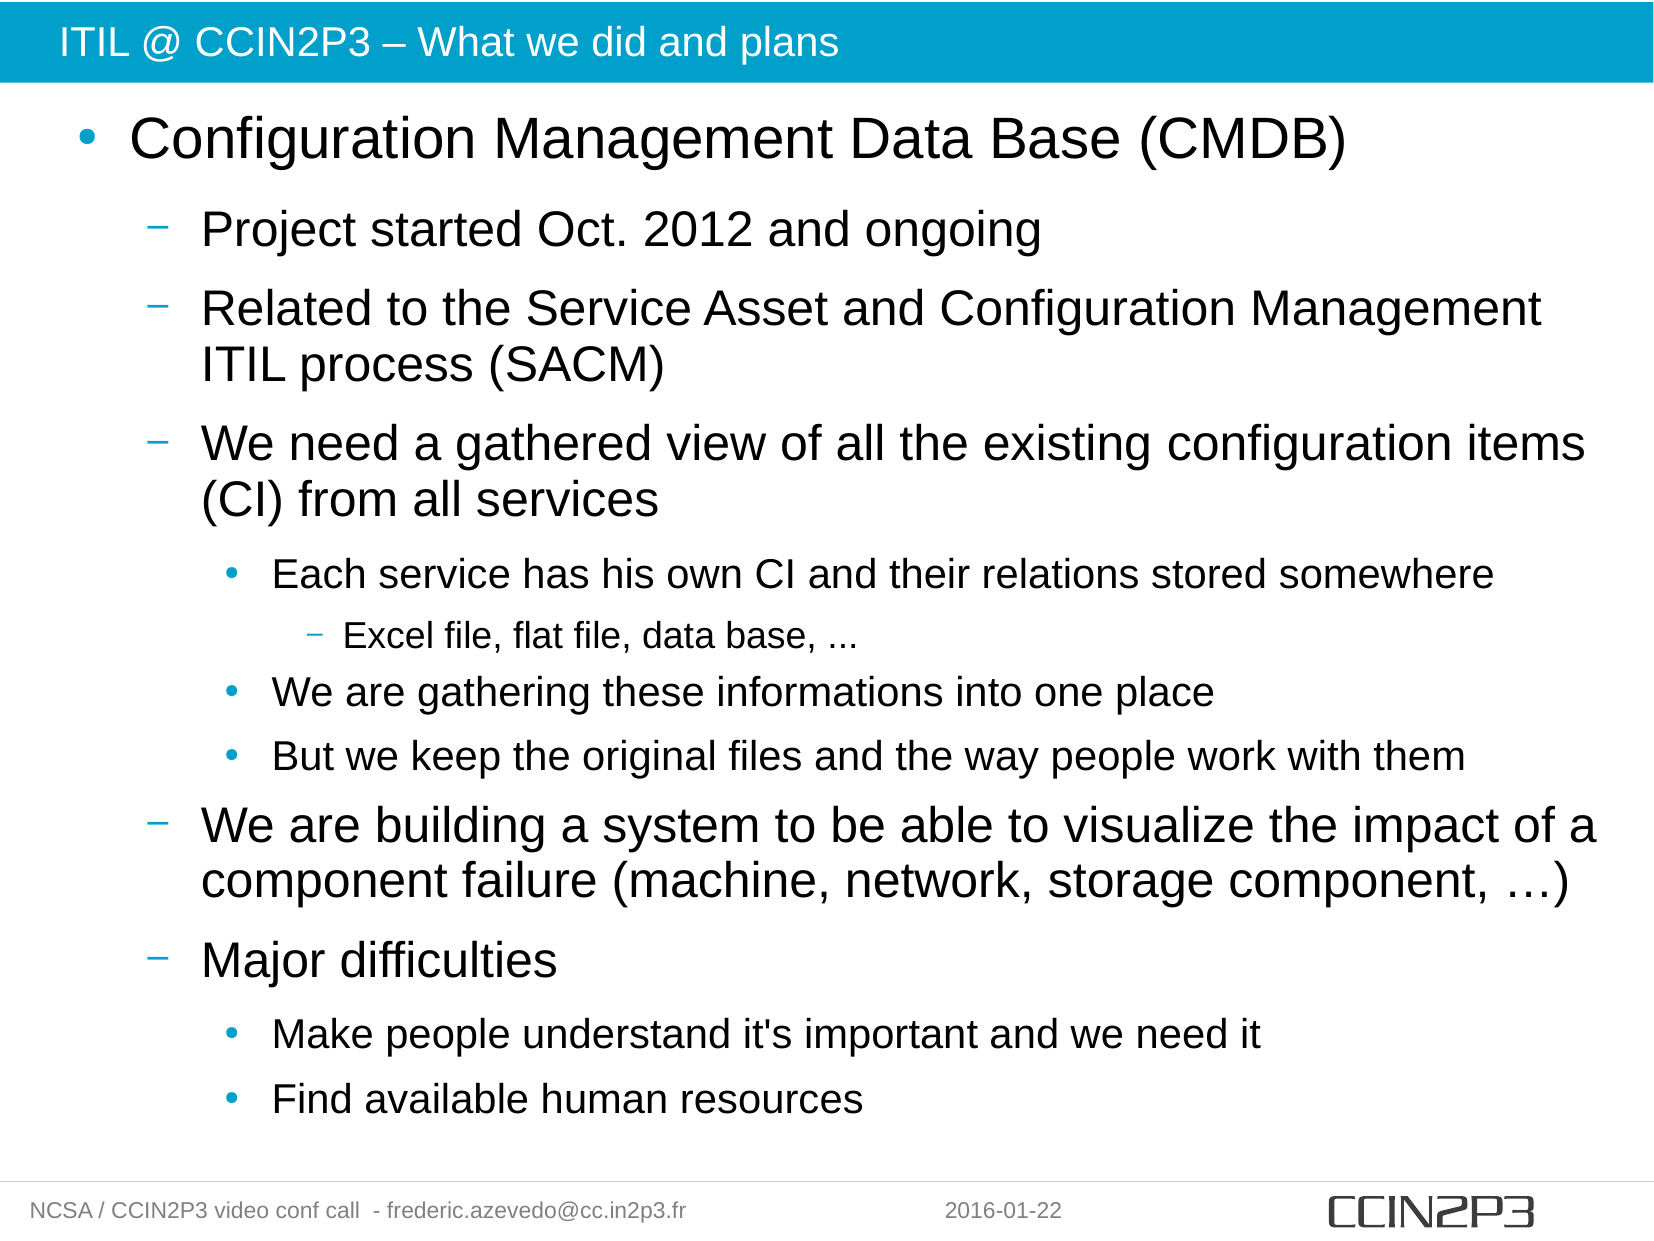

# ITIL @ CCIN2P3 – What we did and plans
Configuration Management Data Base (CMDB)
Project started Oct. 2012 and ongoing
Related to the Service Asset and Configuration Management ITIL process (SACM)
We need a gathered view of all the existing configuration items (CI) from all services
Each service has his own CI and their relations stored somewhere
Excel file, flat file, data base, ...
We are gathering these informations into one place
But we keep the original files and the way people work with them
We are building a system to be able to visualize the impact of a component failure (machine, network, storage component, …)
Major difficulties
Make people understand it's important and we need it
Find available human resources
NCSA / CCIN2P3 video conf call - frederic.azevedo@cc.in2p3.fr
2016-01-22